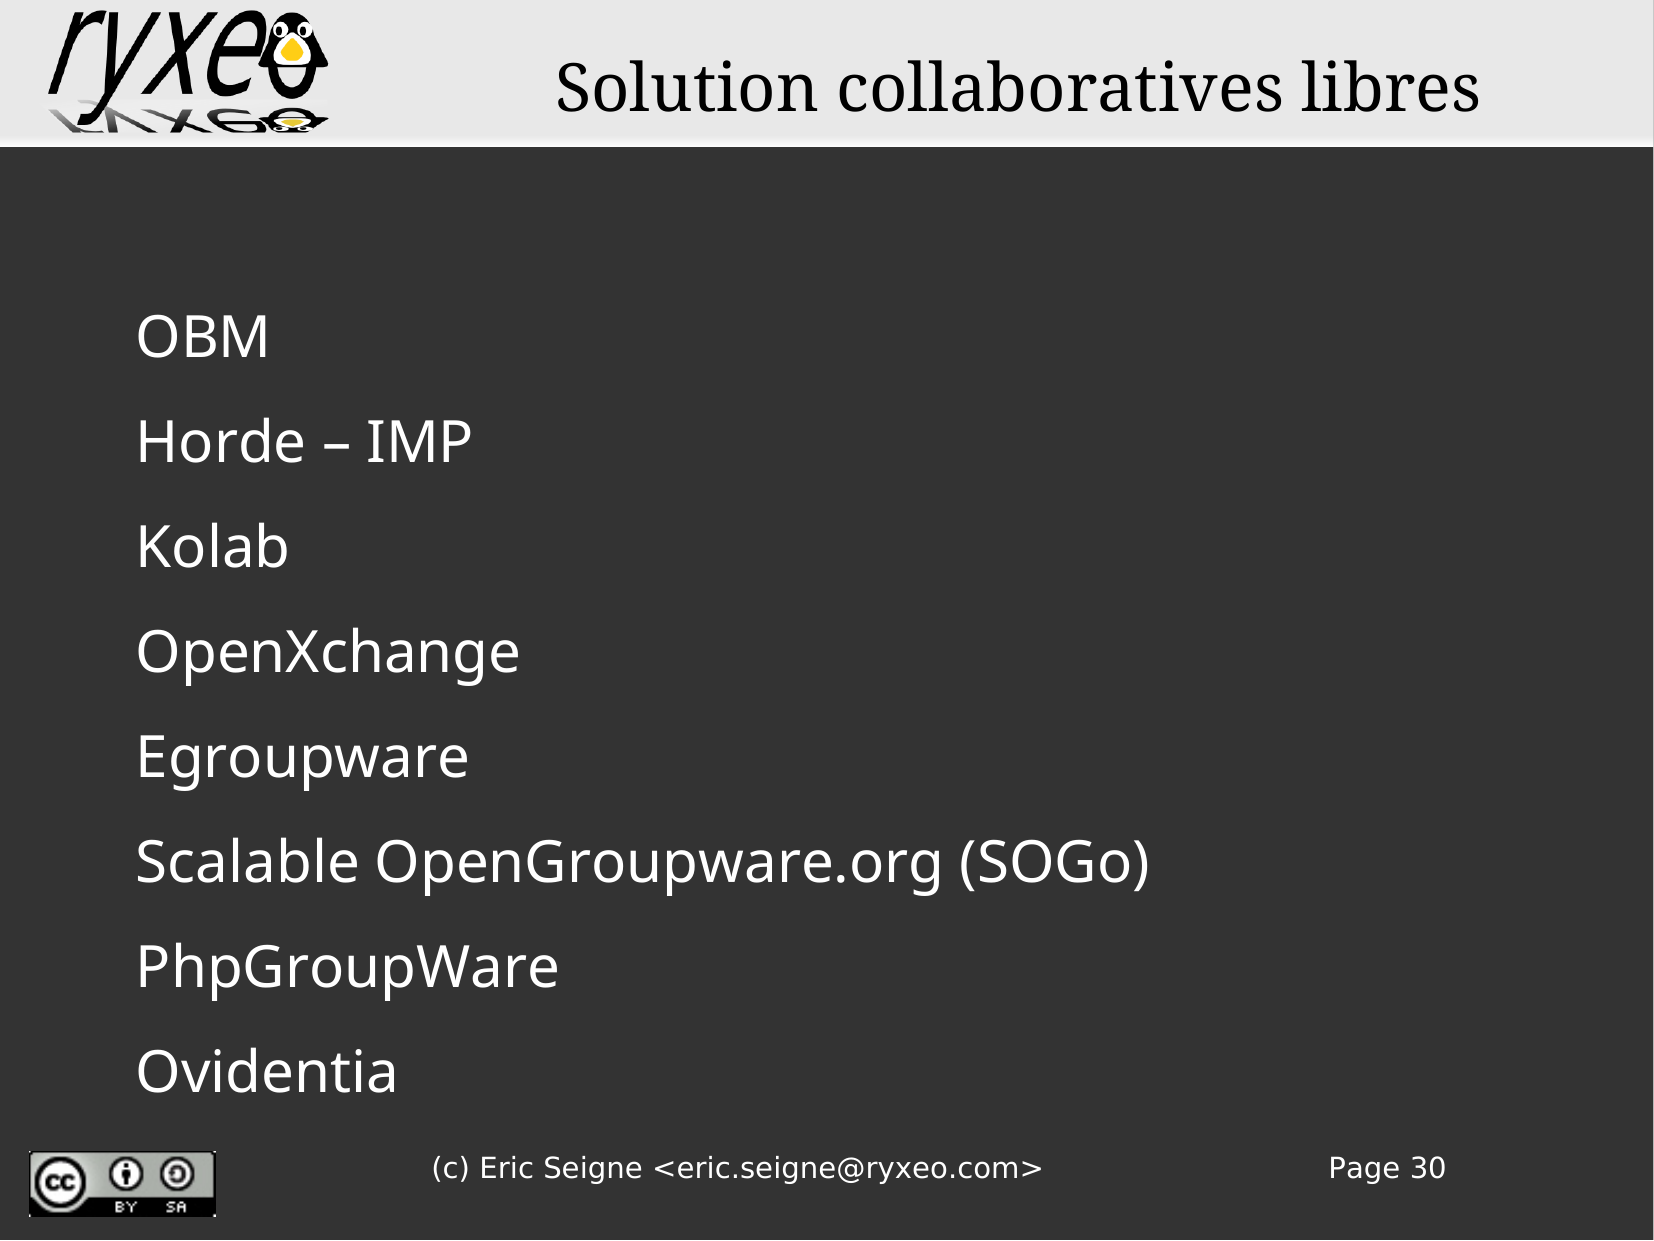

# Solution collaboratives libres
OBM
Horde – IMP
Kolab
OpenXchange
Egroupware
Scalable OpenGroupware.org (SOGo)
PhpGroupWare
Ovidentia
Toto le héro
30